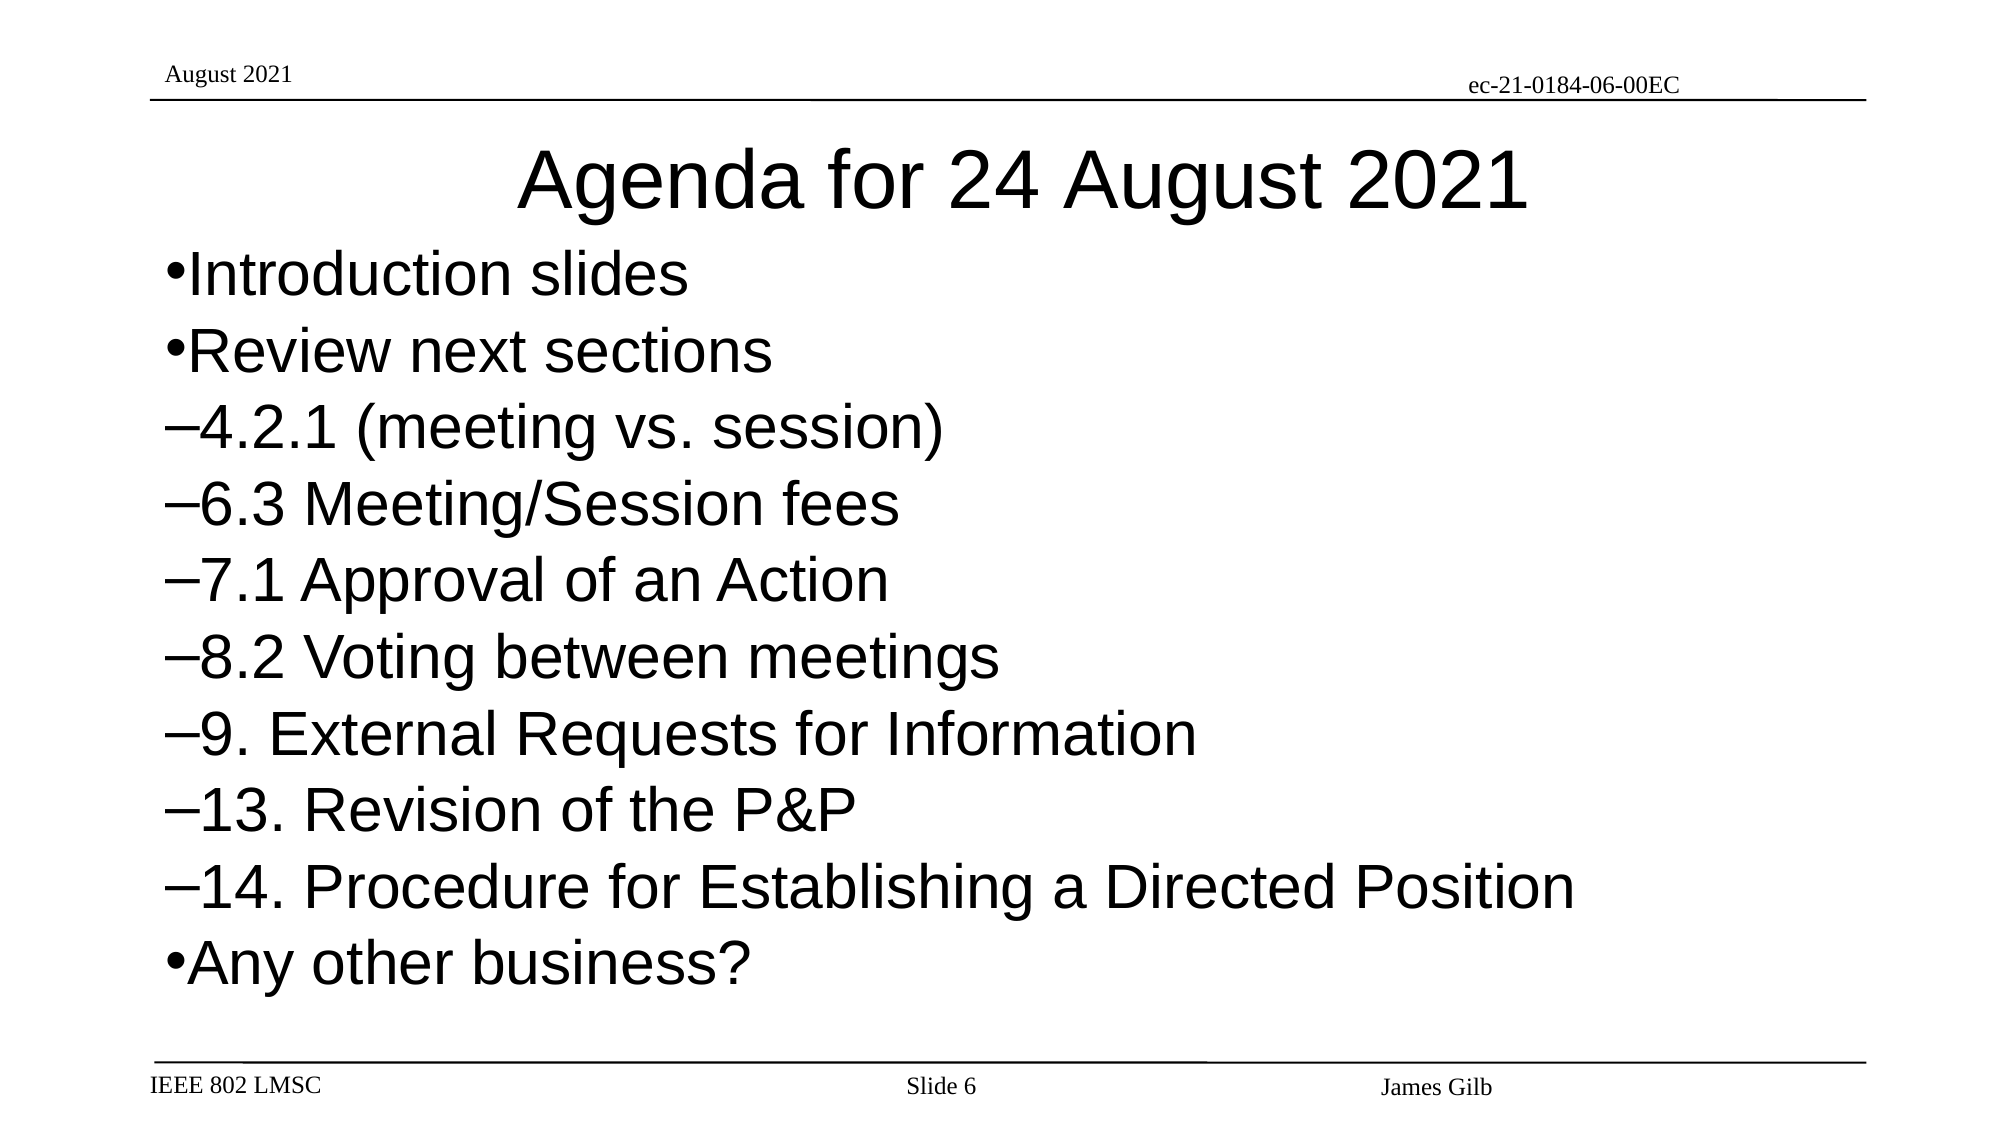

# Agenda for 24 August 2021
Introduction slides
Review next sections
4.2.1 (meeting vs. session)
6.3 Meeting/Session fees
7.1 Approval of an Action
8.2 Voting between meetings
9. External Requests for Information
13. Revision of the P&P
14. Procedure for Establishing a Directed Position
Any other business?
Slide 6